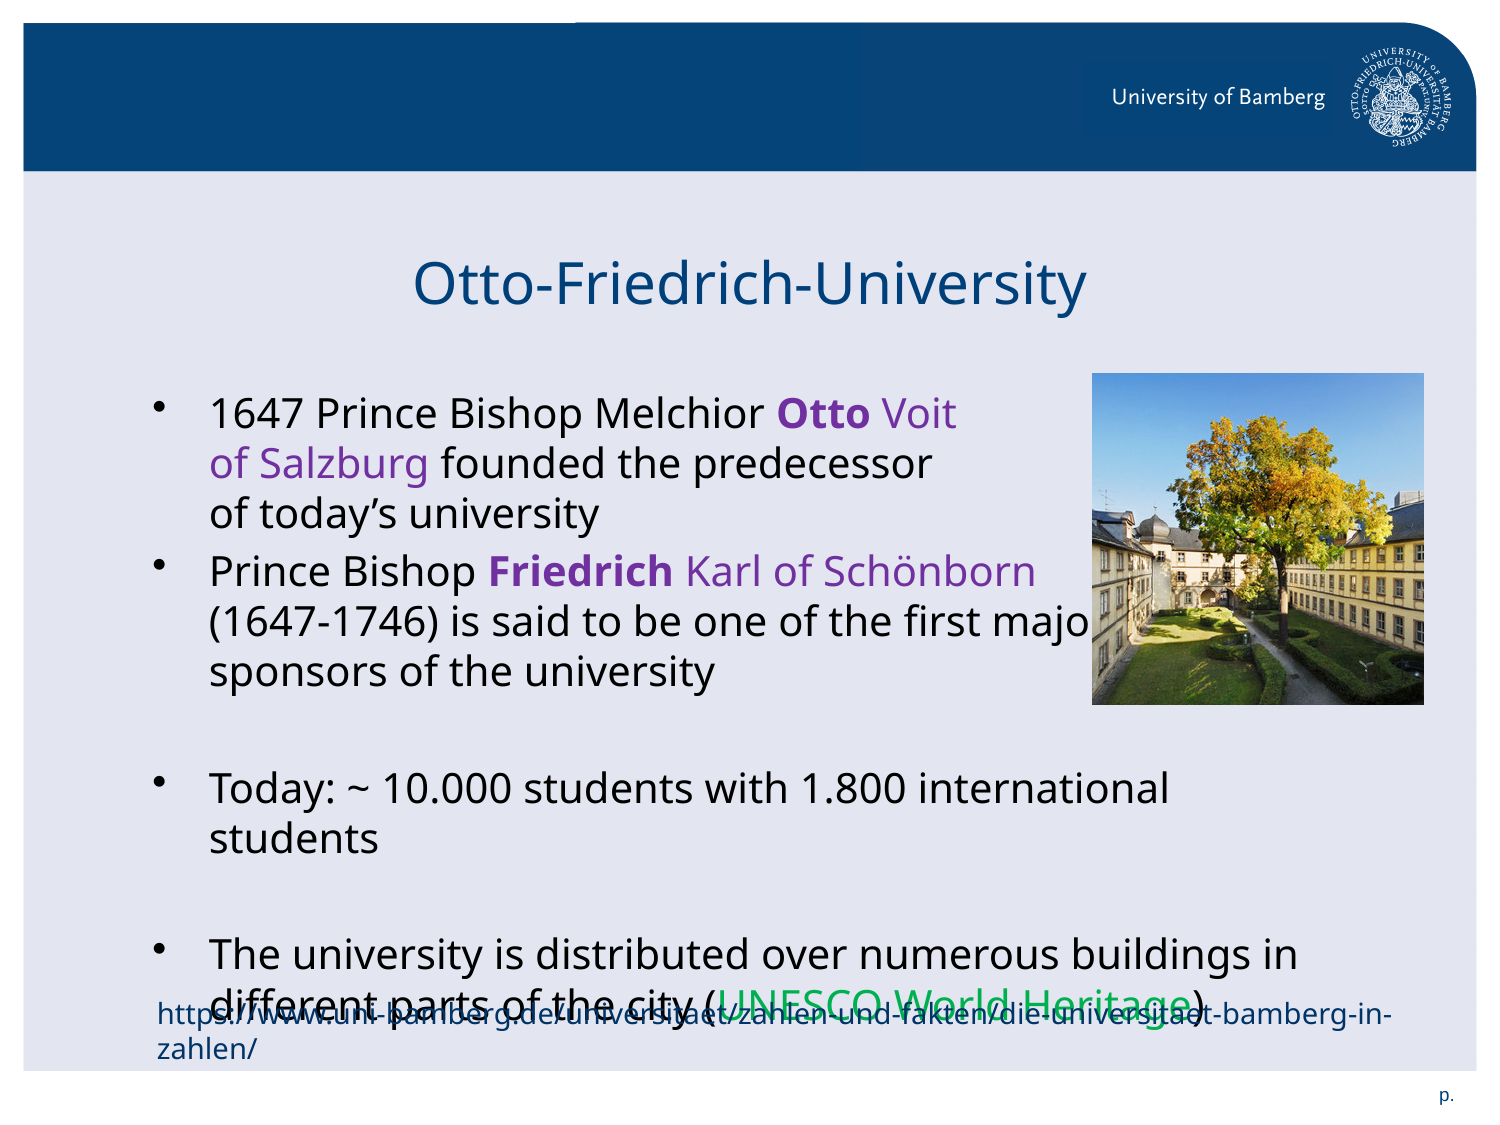

# Otto-Friedrich-University
1647 Prince Bishop Melchior Otto Voit
of Salzburg founded the predecessor
of today’s university
Prince Bishop Friedrich Karl of Schönborn
(1647-1746) is said to be one of the first major
sponsors of the university
Today: ~ 10.000 students with 1.800 international students
The university is distributed over numerous buildings in different parts of the city (UNESCO World Heritage)
https://www.uni-bamberg.de/universitaet/zahlen-und-fakten/die-universitaet-bamberg-in-zahlen/